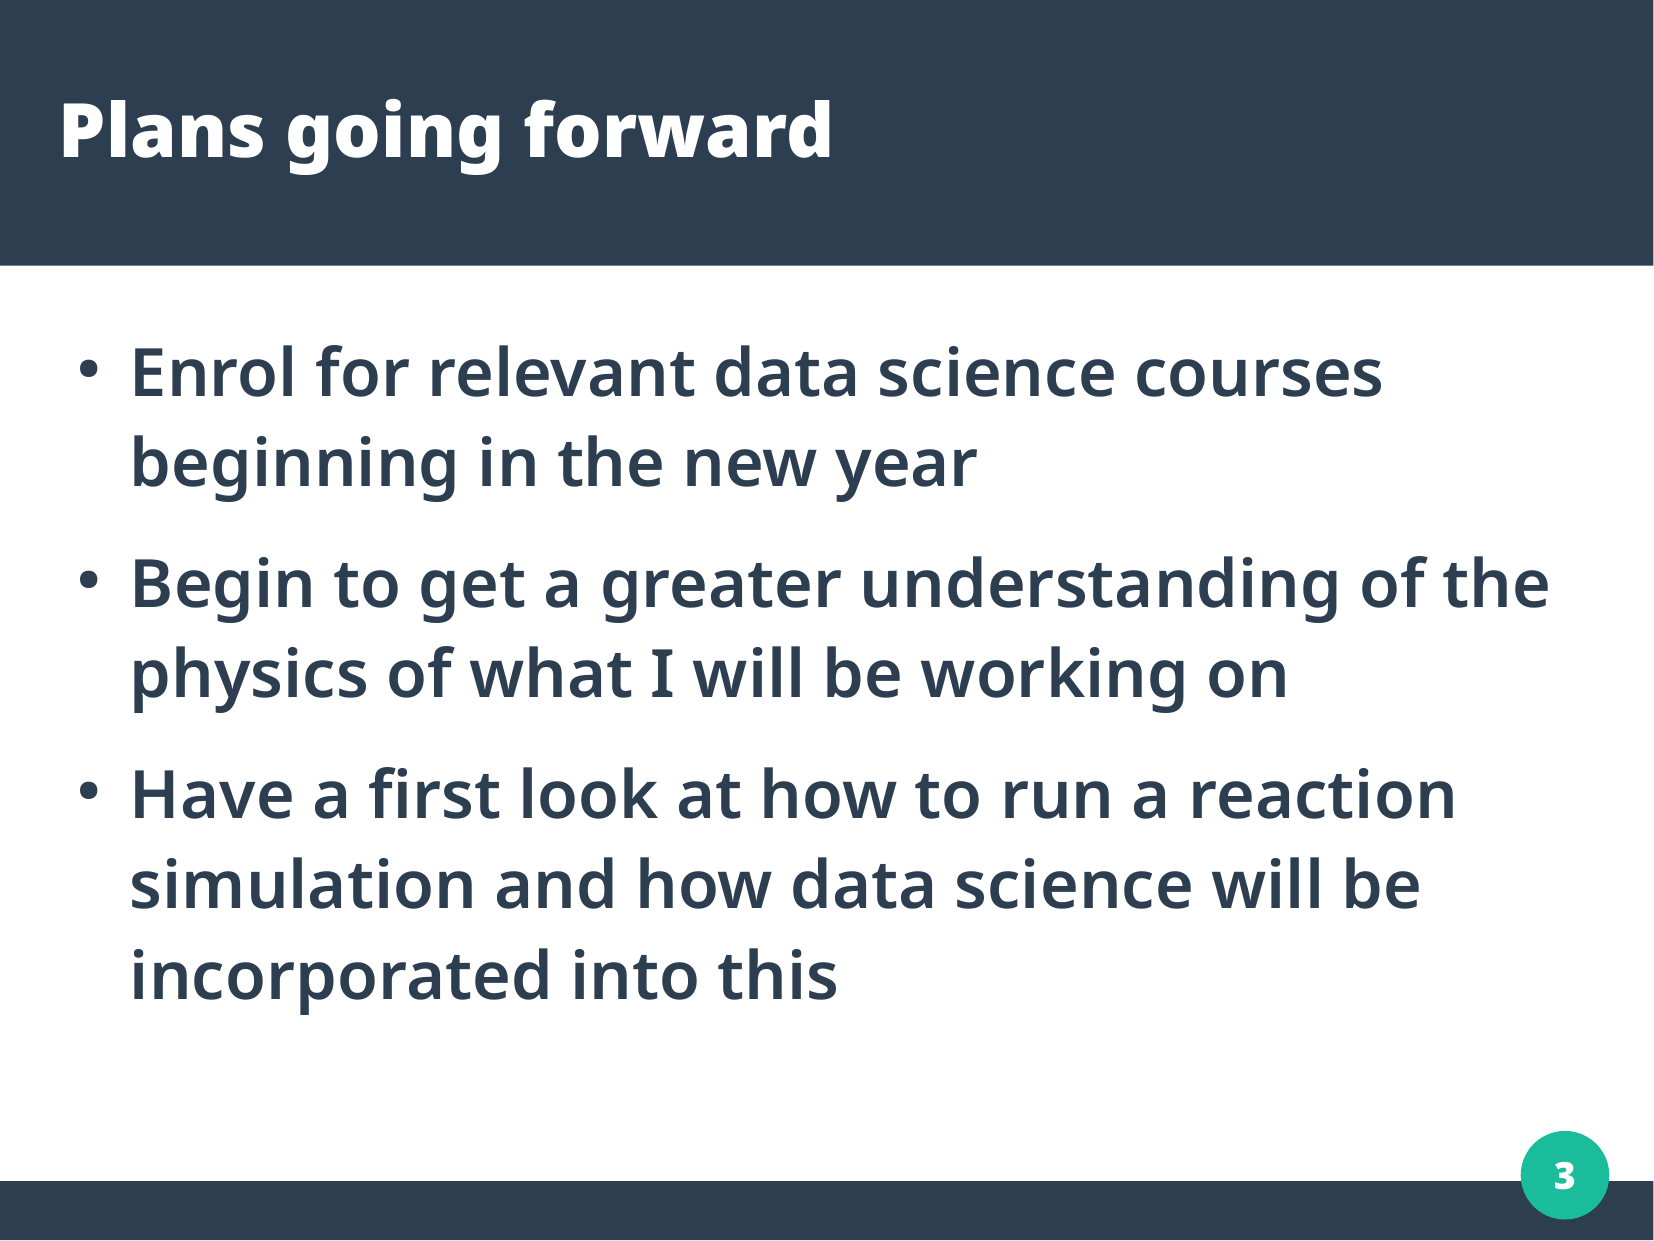

# Plans going forward
Enrol for relevant data science courses beginning in the new year
Begin to get a greater understanding of the physics of what I will be working on
Have a first look at how to run a reaction simulation and how data science will be incorporated into this
3